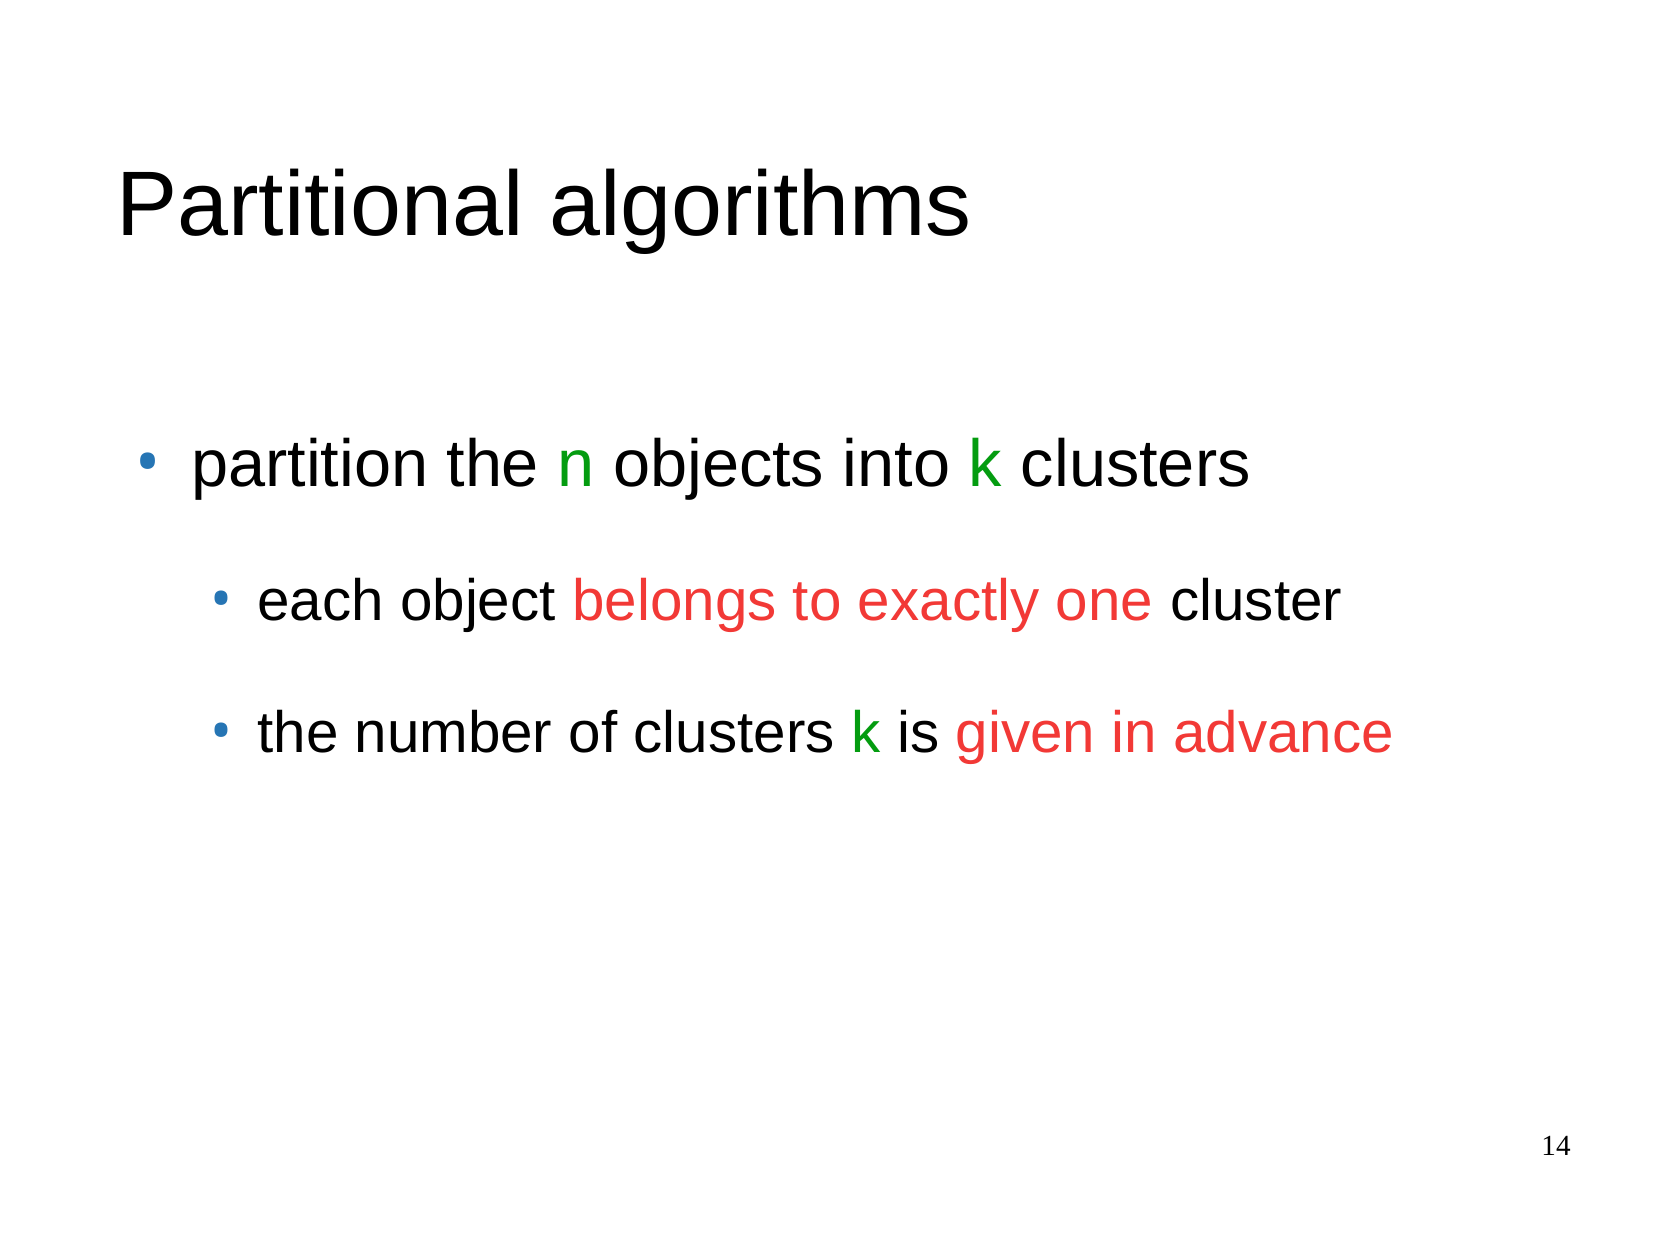

# Partitional algorithms
Boston University Slideshow Title Goes Here
partition the n objects into k clusters
each object belongs to exactly one cluster
the number of clusters k is given in advance
14